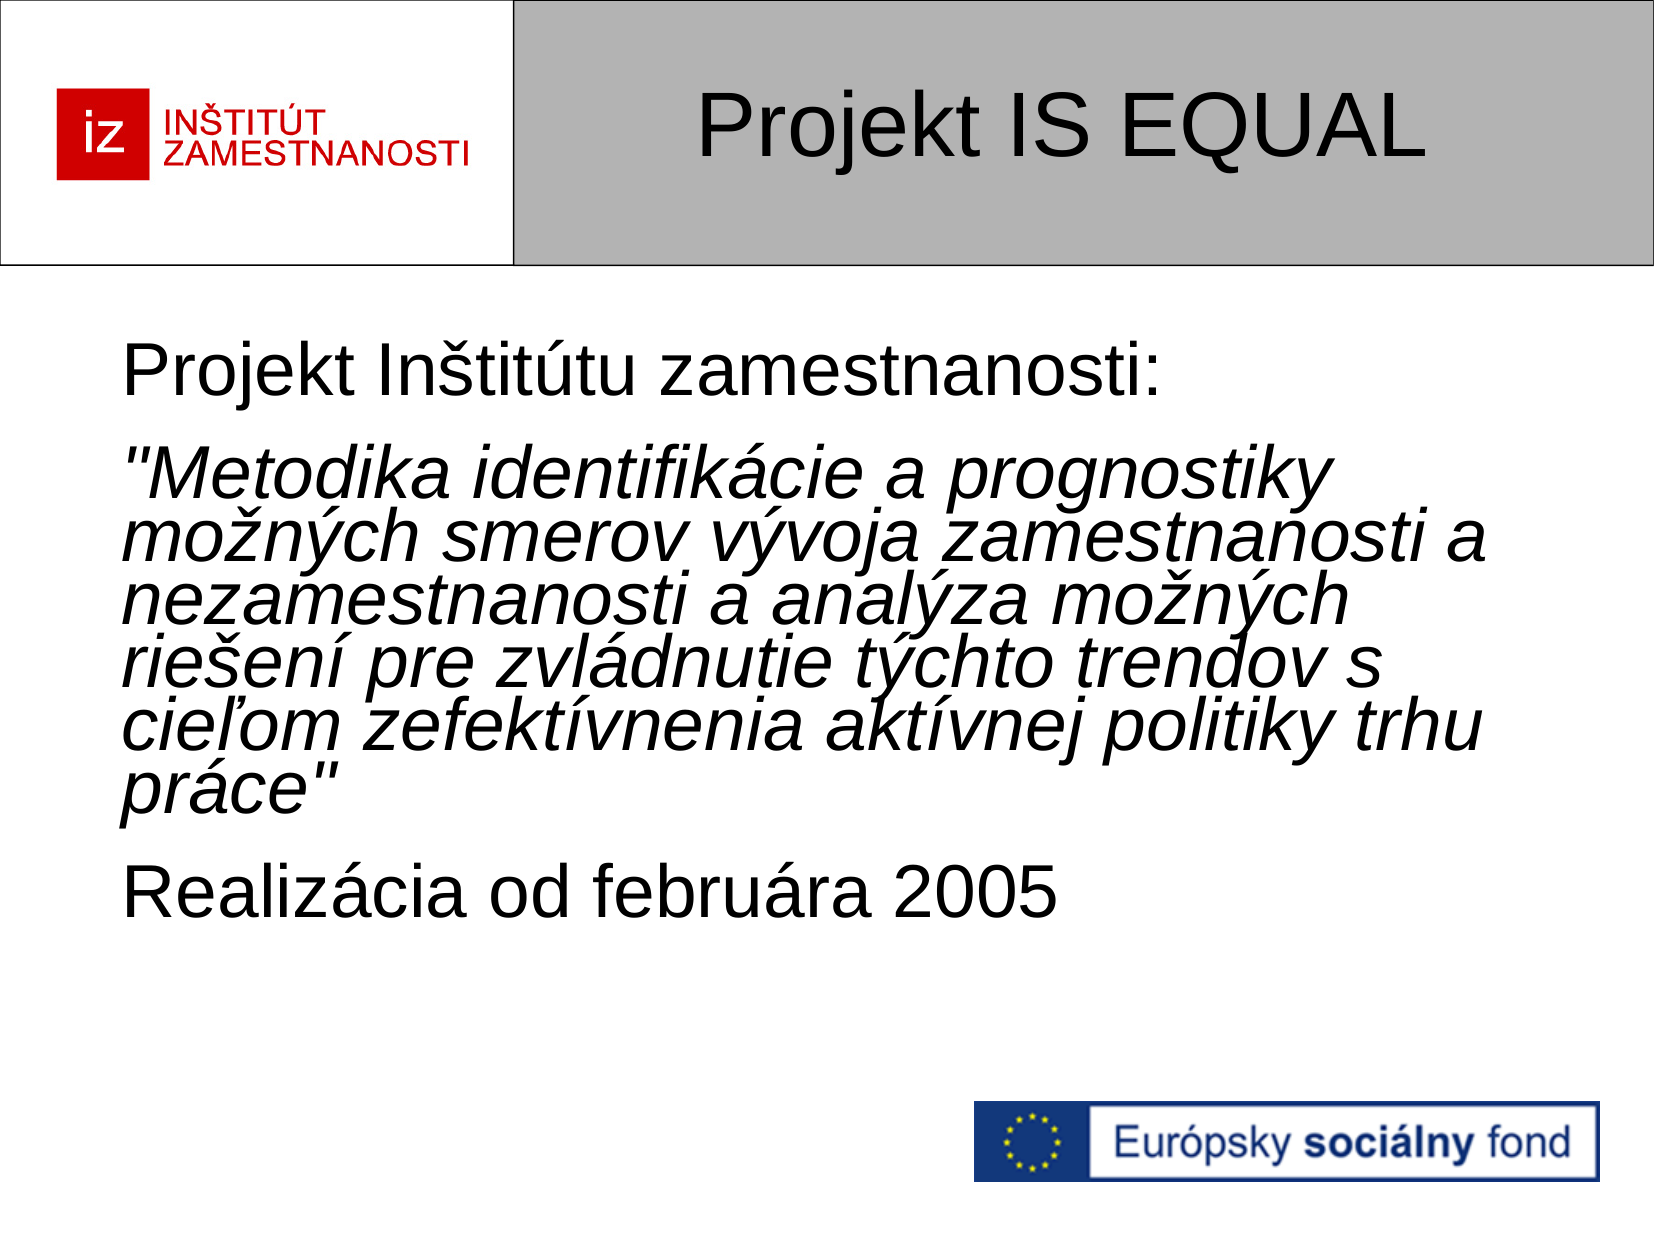

# Projekt IS EQUAL
Projekt Inštitútu zamestnanosti:
"Metodika identifikácie a prognostiky 	možných smerov vývoja zamestnanosti a nezamestnanosti a analýza možných riešení pre zvládnutie týchto trendov s cieľom zefektívnenia aktívnej politiky trhu práce"
Realizácia od februára 2005